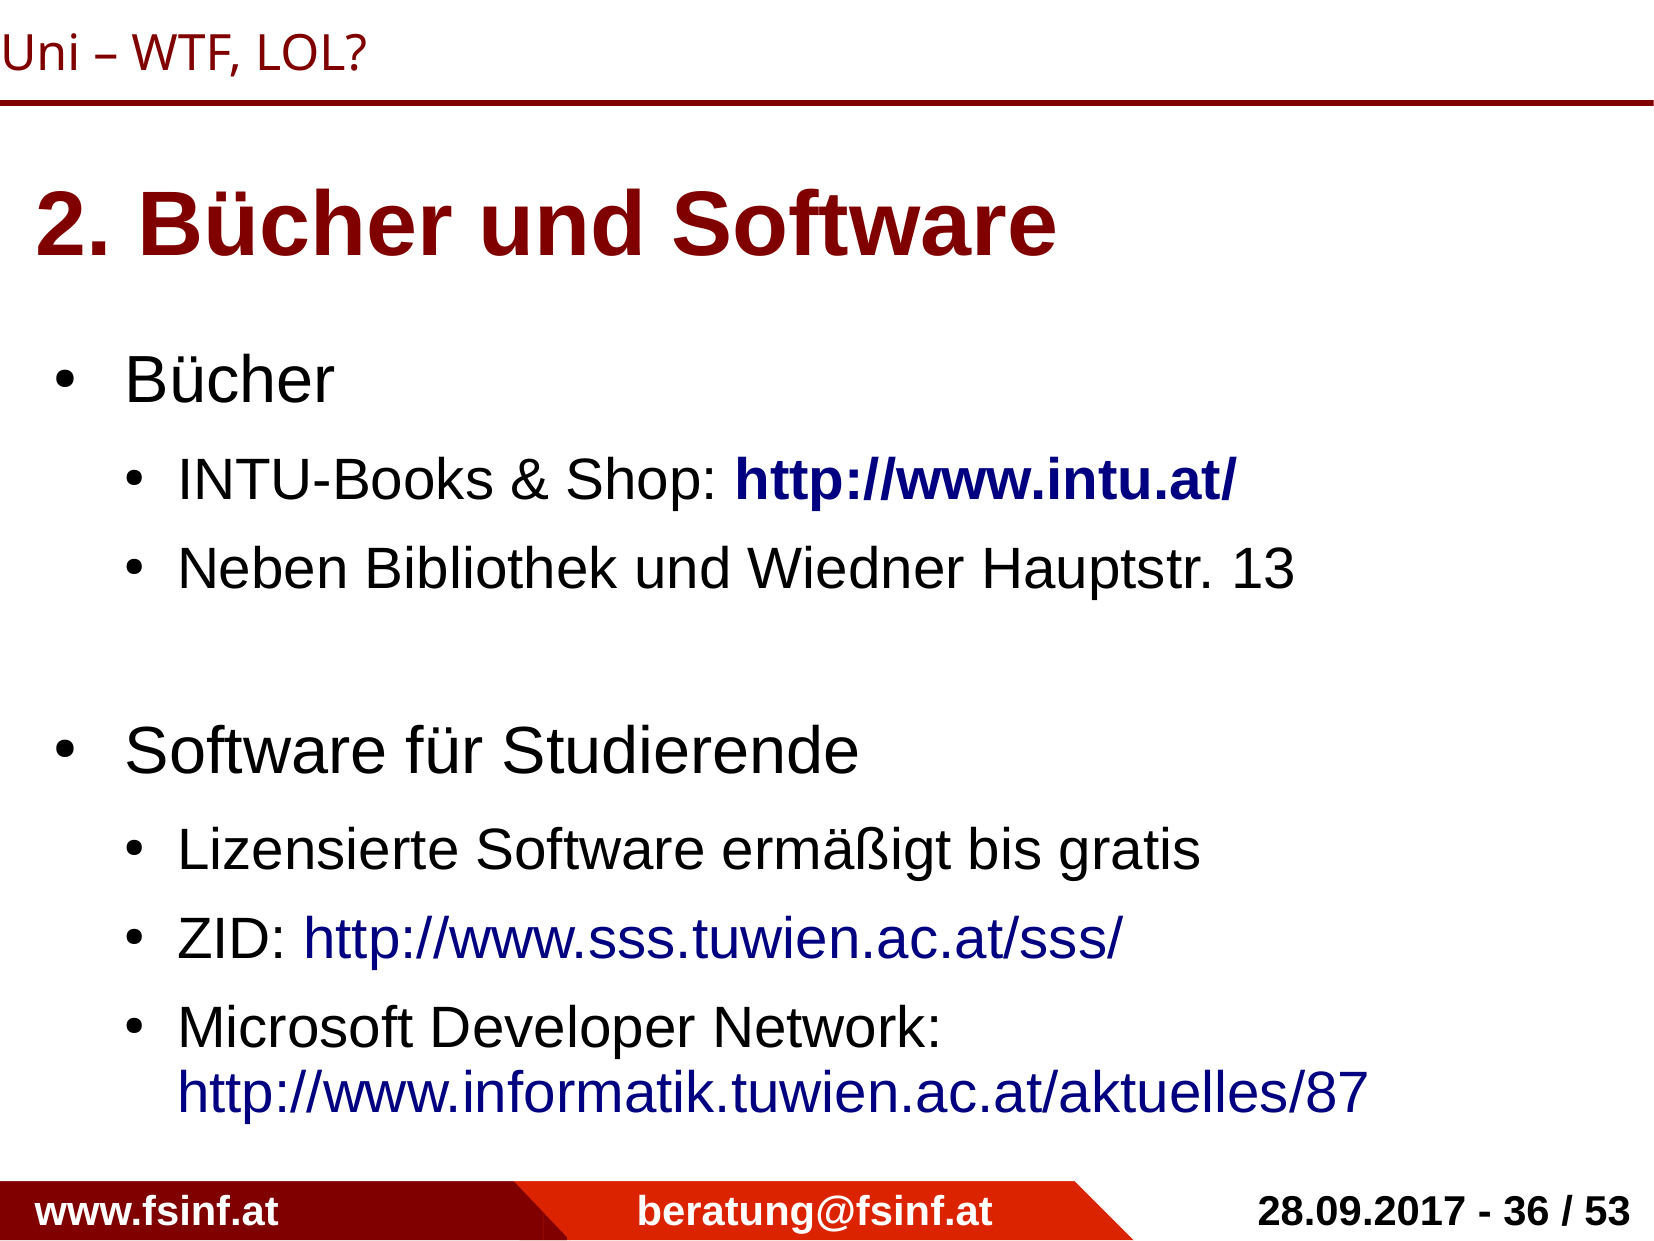

# 2. Bücher und Software
 Bücher
INTU-Books & Shop: http://www.intu.at/
Neben Bibliothek und Wiedner Hauptstr. 13
 Software für Studierende
Lizensierte Software ermäßigt bis gratis
ZID: http://www.sss.tuwien.ac.at/sss/
Microsoft Developer Network: http://www.informatik.tuwien.ac.at/aktuelles/87